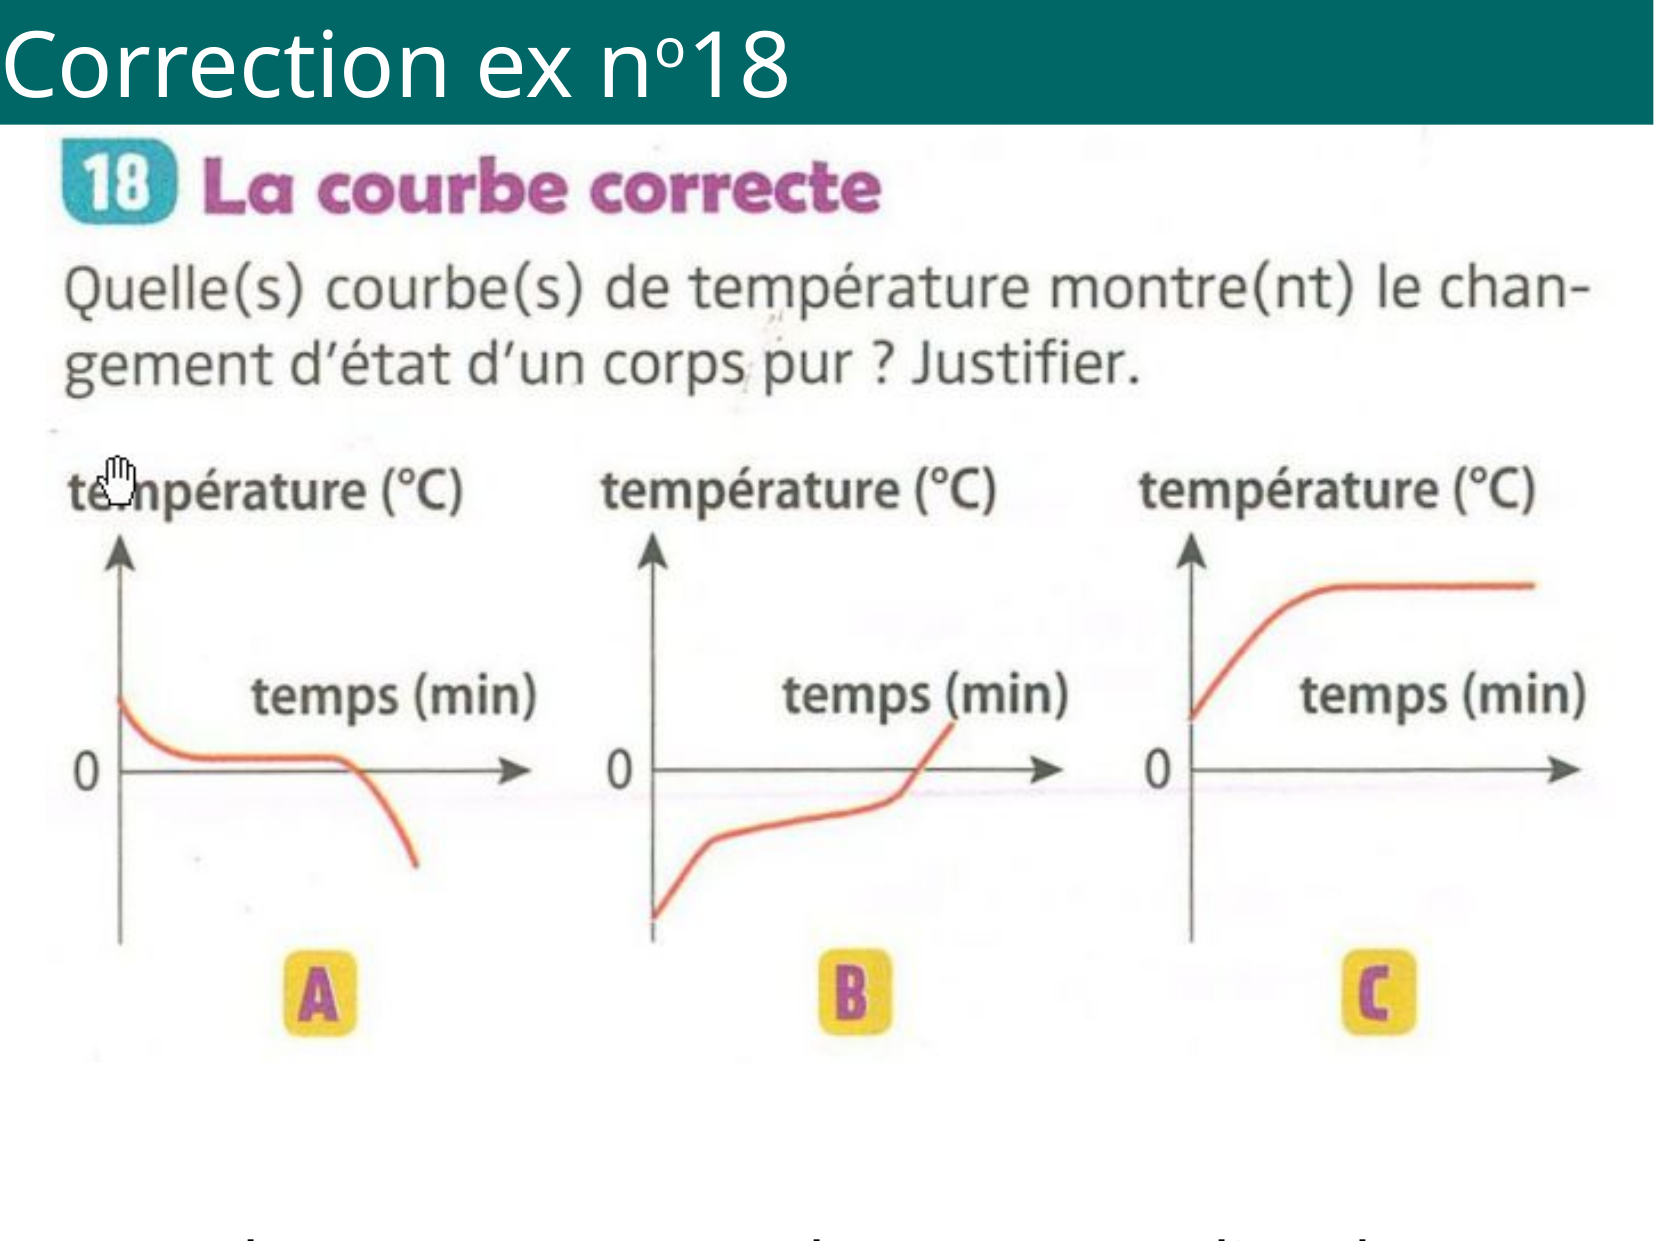

# Correction ex no18
La courbe A et C, car on observe un palier de température.